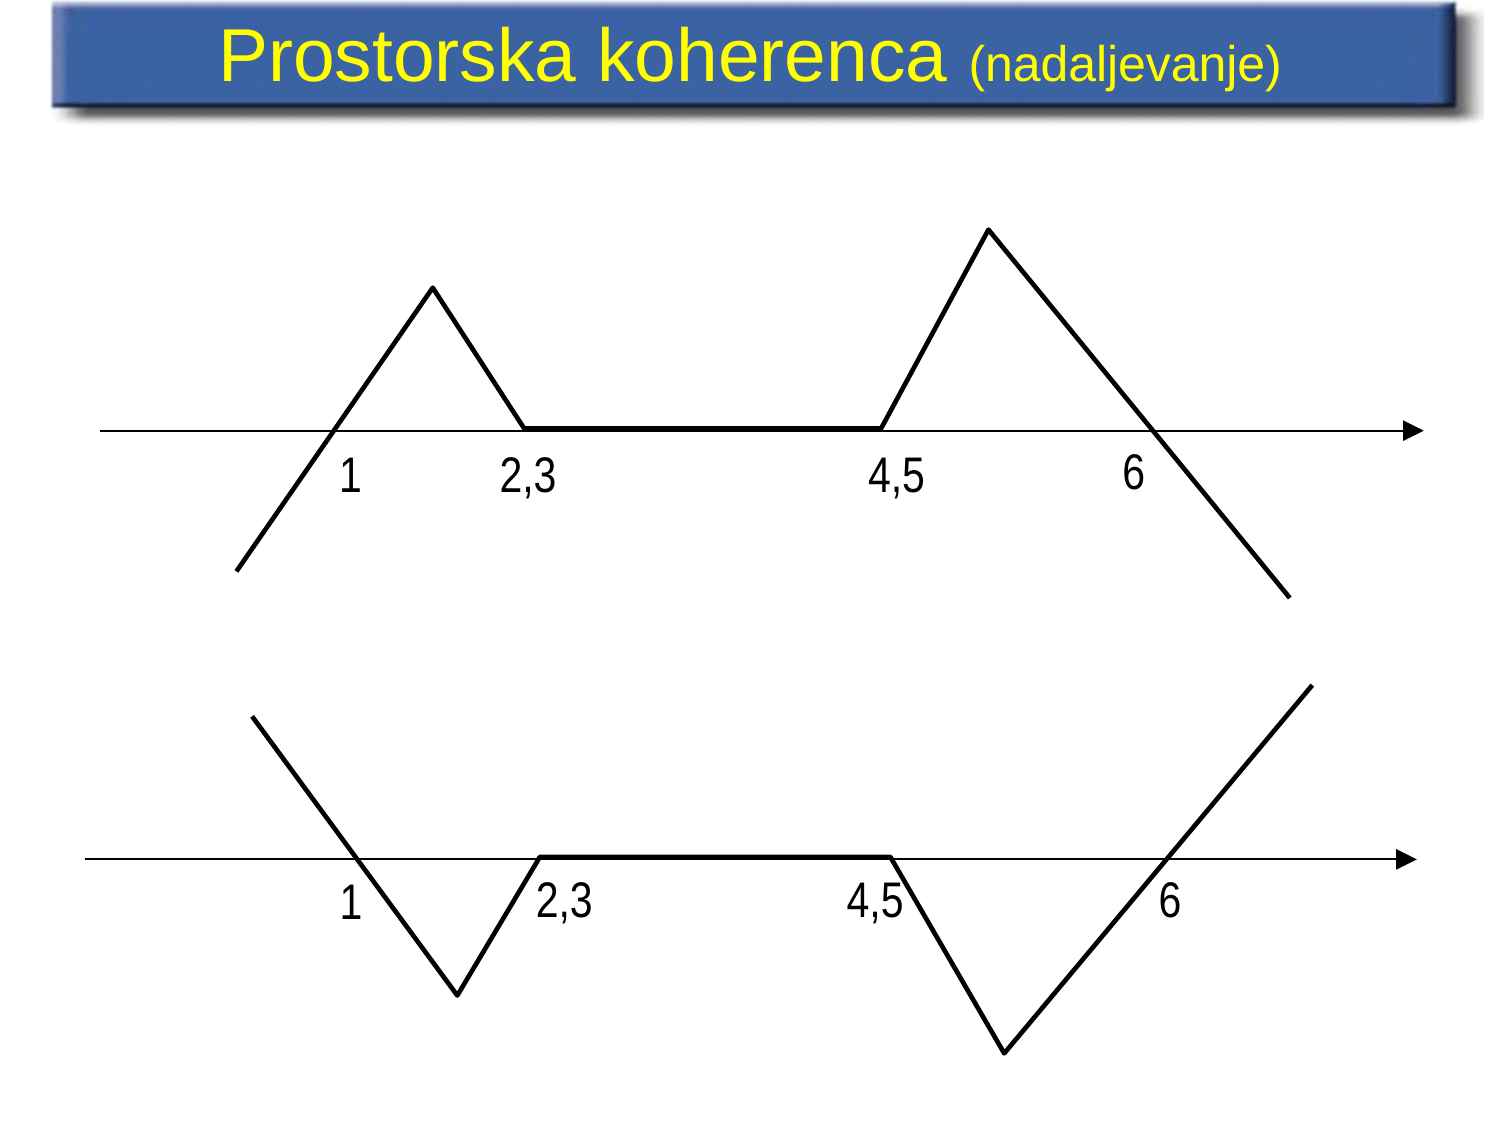

Prostorska koherenca (nadaljevanje)
6
1
2,3
4,5
#
2,3
4,5
6
1